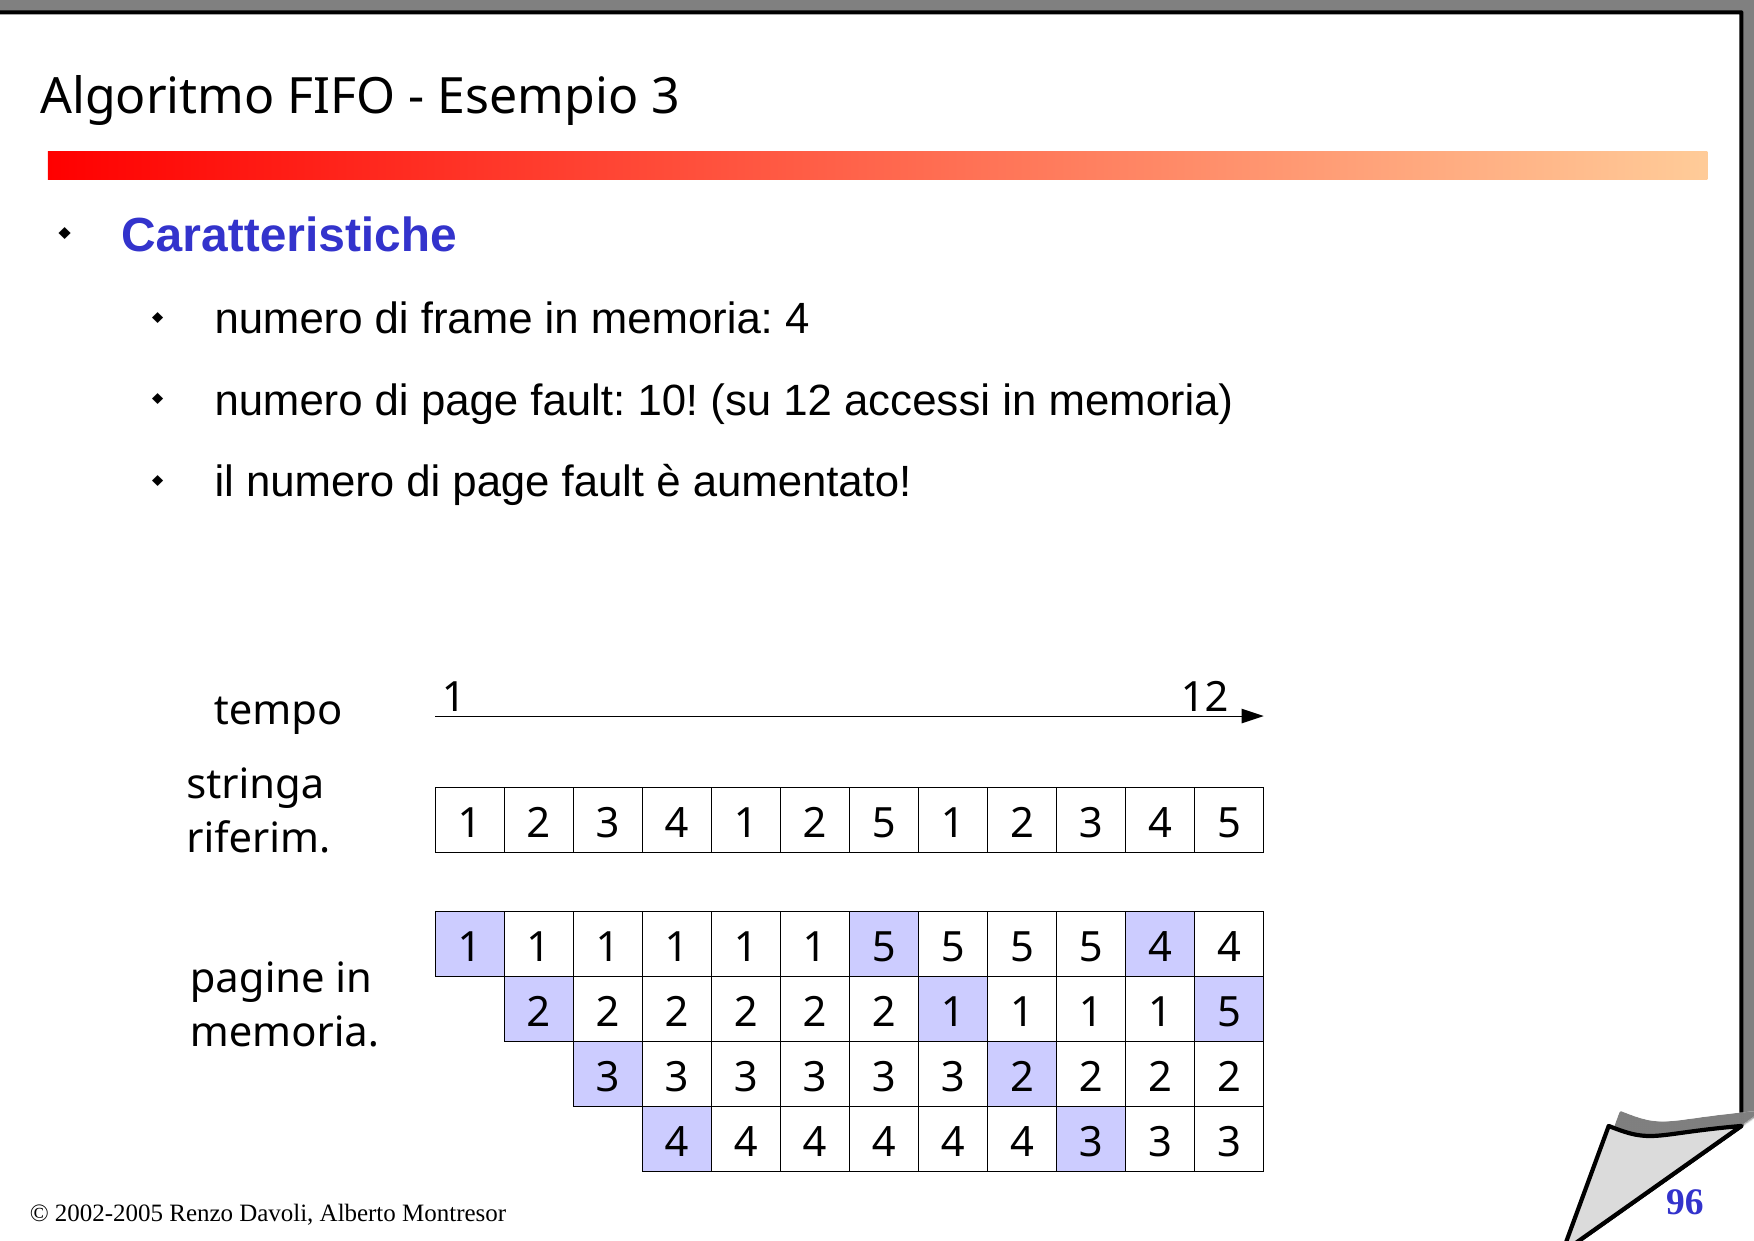

# Algoritmo FIFO - Esempio 3
Caratteristiche
numero di frame in memoria: 4
numero di page fault: 10! (su 12 accessi in memoria)
il numero di page fault è aumentato!
1
12
tempo
stringa
riferim.
1
2
3
4
1
2
5
1
2
3
4
5
1
1
1
1
1
1
5
5
5
5
4
4
pagine in
memoria.
2
2
2
2
2
2
1
1
1
1
5
3
3
3
3
3
3
2
2
2
2
4
4
4
4
4
4
3
3
3